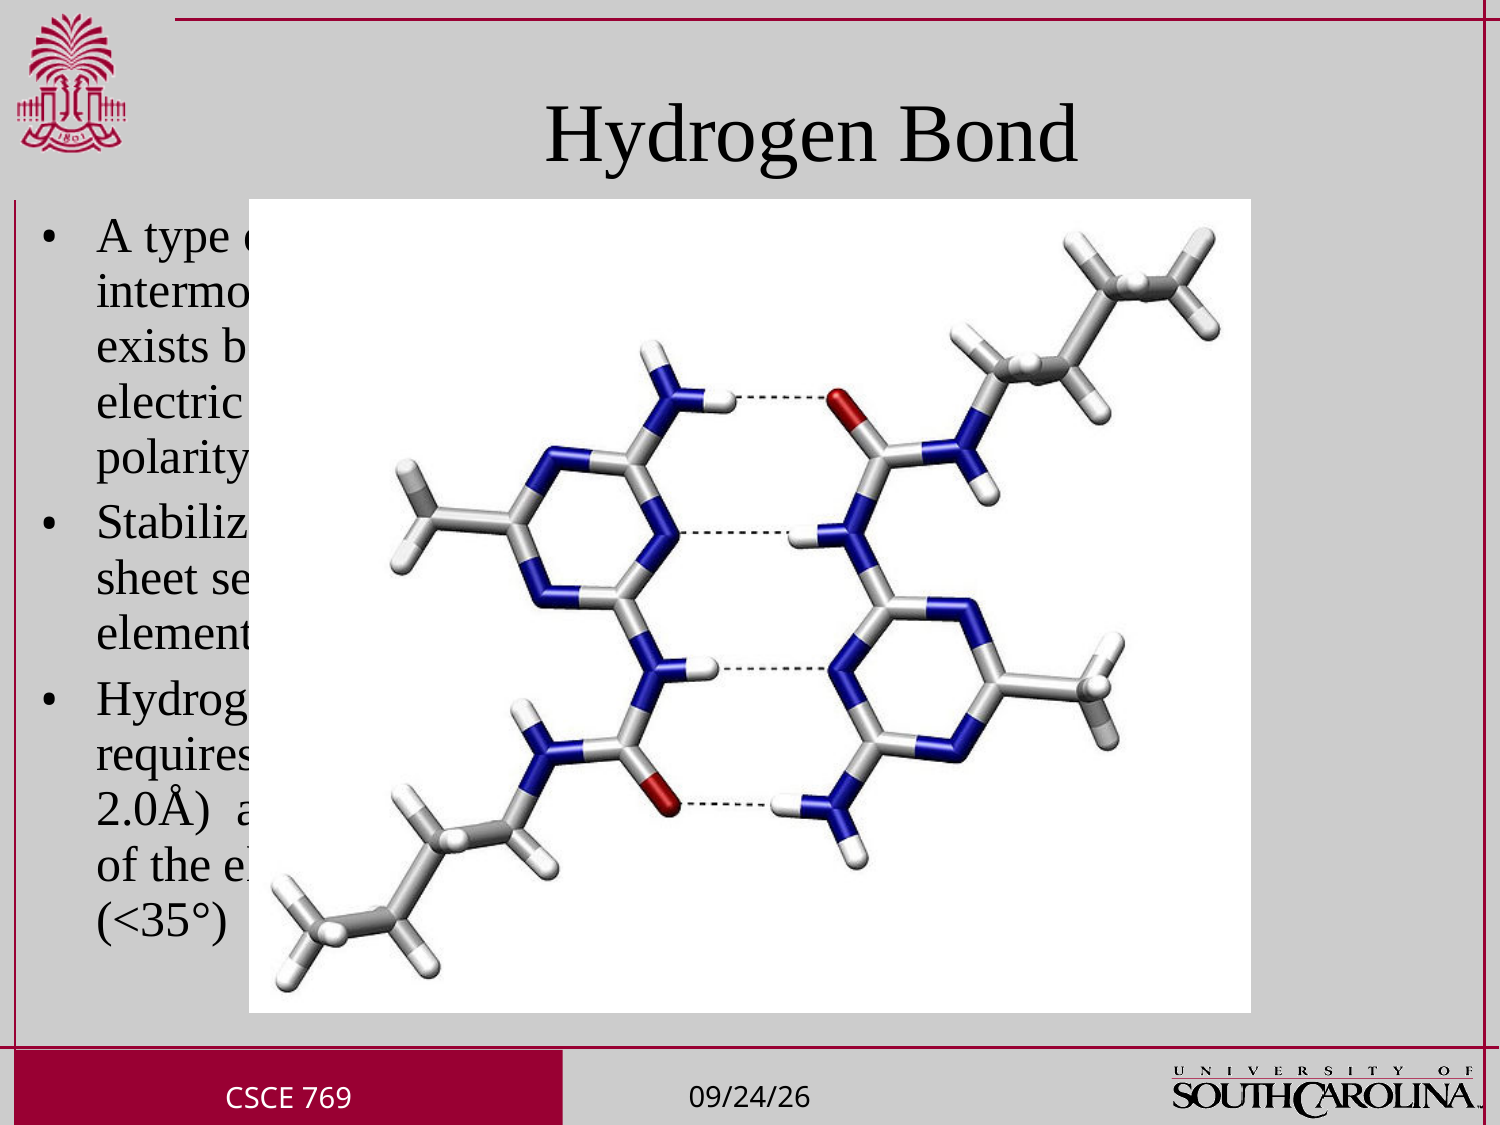

# Hydrogen Bond
A type of attractive intermolecular force that exists between two partial electric charges of opposite polarity.
Stabilizes -helical and -sheet secondary structural elements (SSE).
Hydrogen bond formation requires spatial vicinity (~ 2.0Å) and proper orientation of the electronic orbitals (<35°)